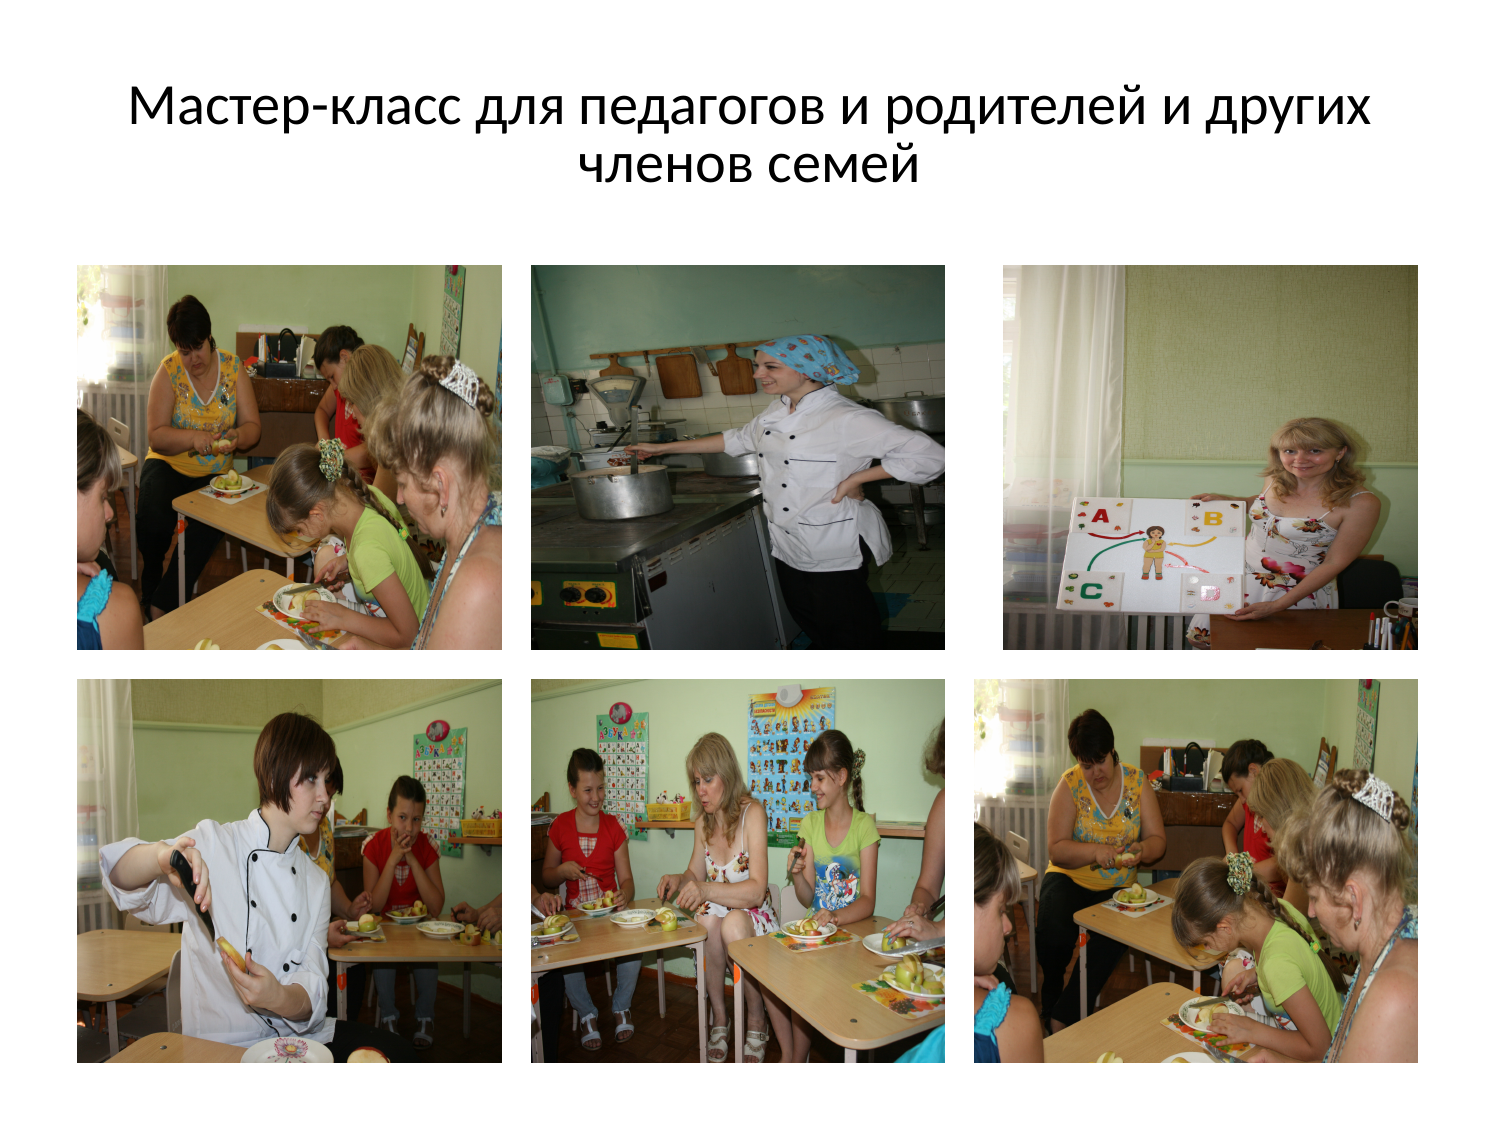

# Мастер-класс для педагогов и родителей и других членов семей